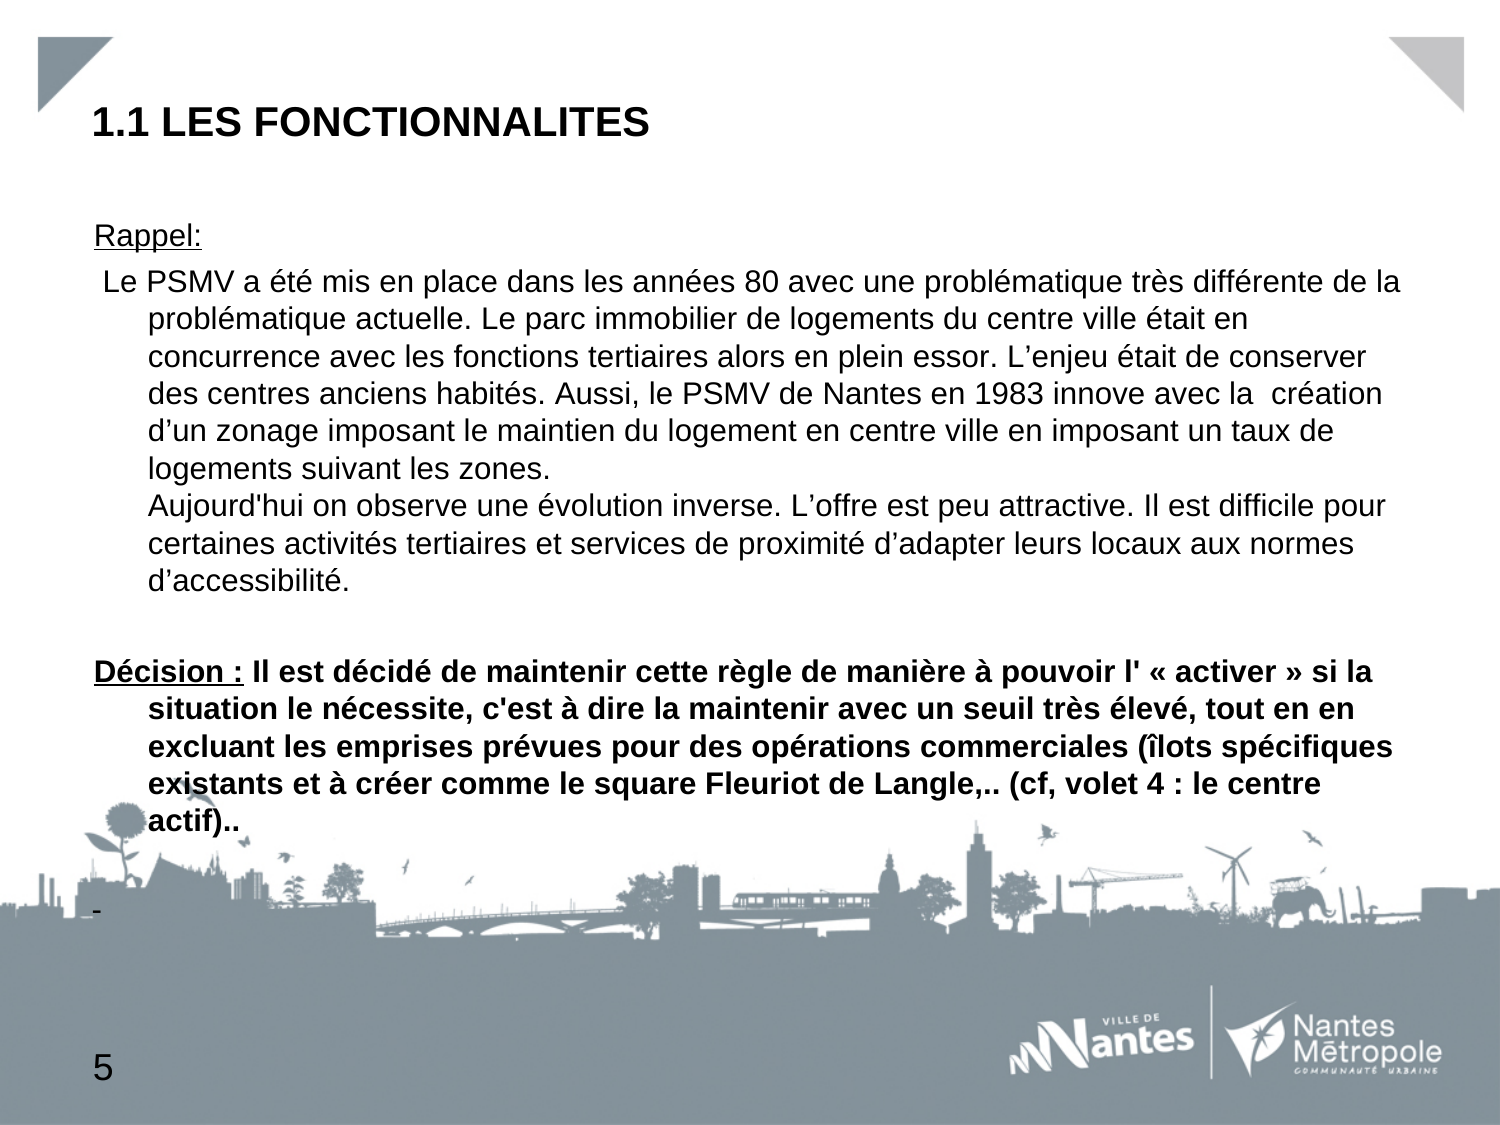

# 1.1 LES FONCTIONNALITES
Rappel:
 Le PSMV a été mis en place dans les années 80 avec une problématique très différente de la problématique actuelle. Le parc immobilier de logements du centre ville était en concurrence avec les fonctions tertiaires alors en plein essor. L’enjeu était de conserver des centres anciens habités. Aussi, le PSMV de Nantes en 1983 innove avec la création d’un zonage imposant le maintien du logement en centre ville en imposant un taux de logements suivant les zones.
Aujourd'hui on observe une évolution inverse. L’offre est peu attractive. Il est difficile pour certaines activités tertiaires et services de proximité d’adapter leurs locaux aux normes d’accessibilité.
Décision : Il est décidé de maintenir cette règle de manière à pouvoir l' « activer » si la situation le nécessite, c'est à dire la maintenir avec un seuil très élevé, tout en en excluant les emprises prévues pour des opérations commerciales (îlots spécifiques existants et à créer comme le square Fleuriot de Langle,.. (cf, volet 4 : le centre actif)..
5